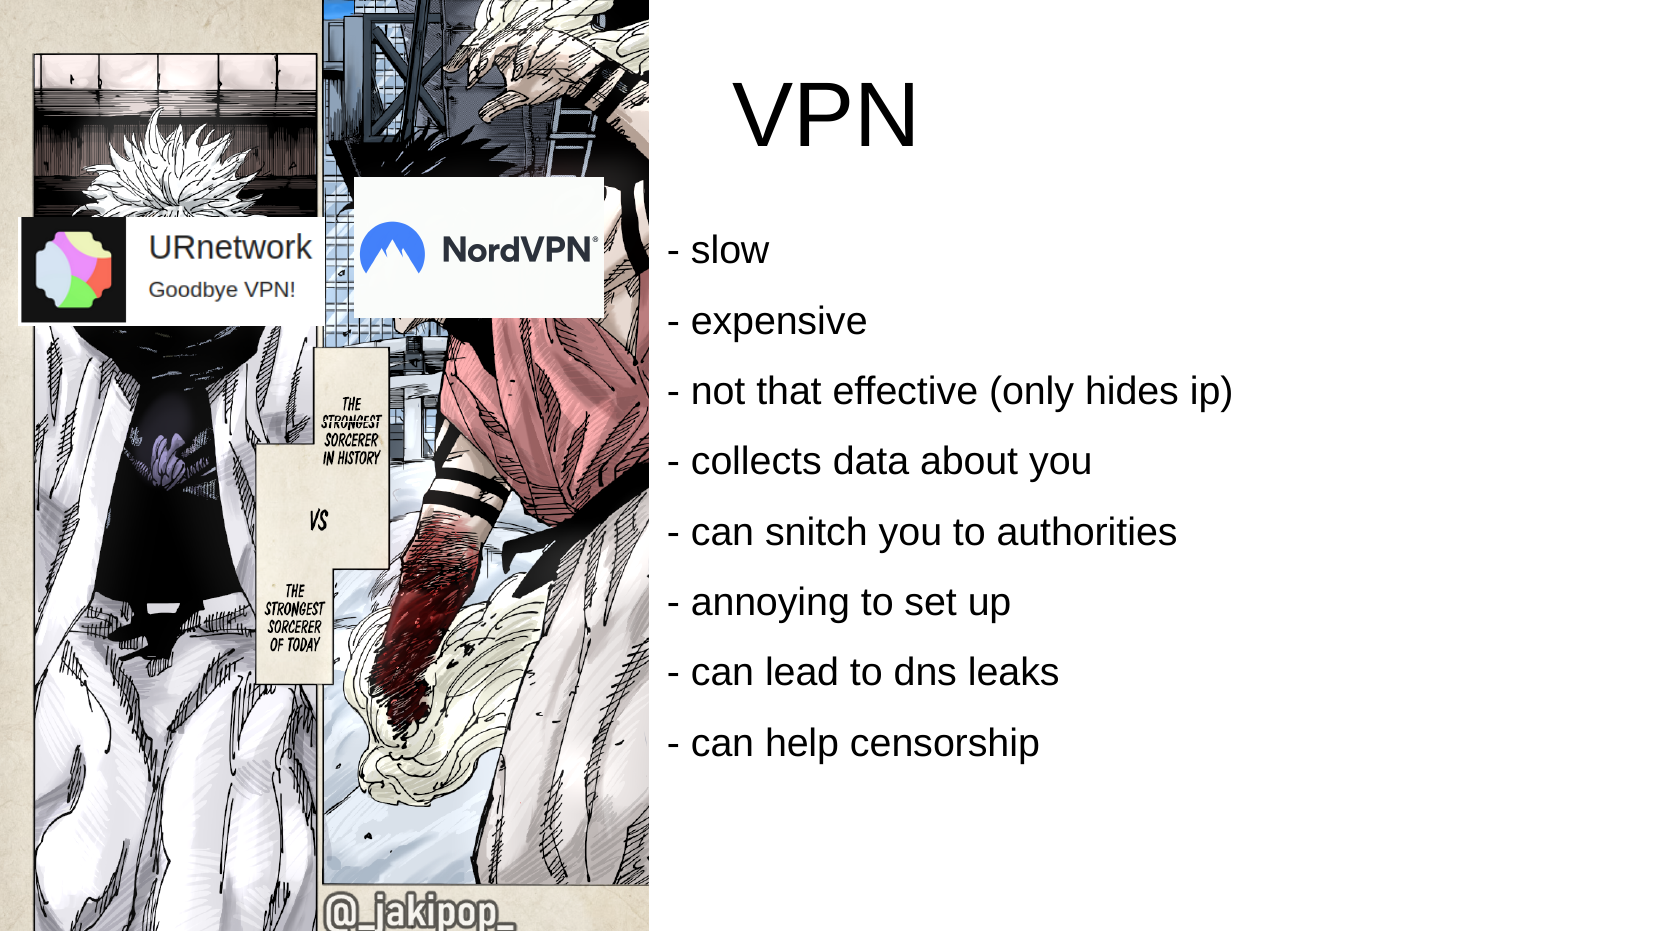

# VPN
- slow
- expensive
- not that effective (only hides ip)
- collects data about you
- can snitch you to authorities
- annoying to set up
- can lead to dns leaks
- can help censorship